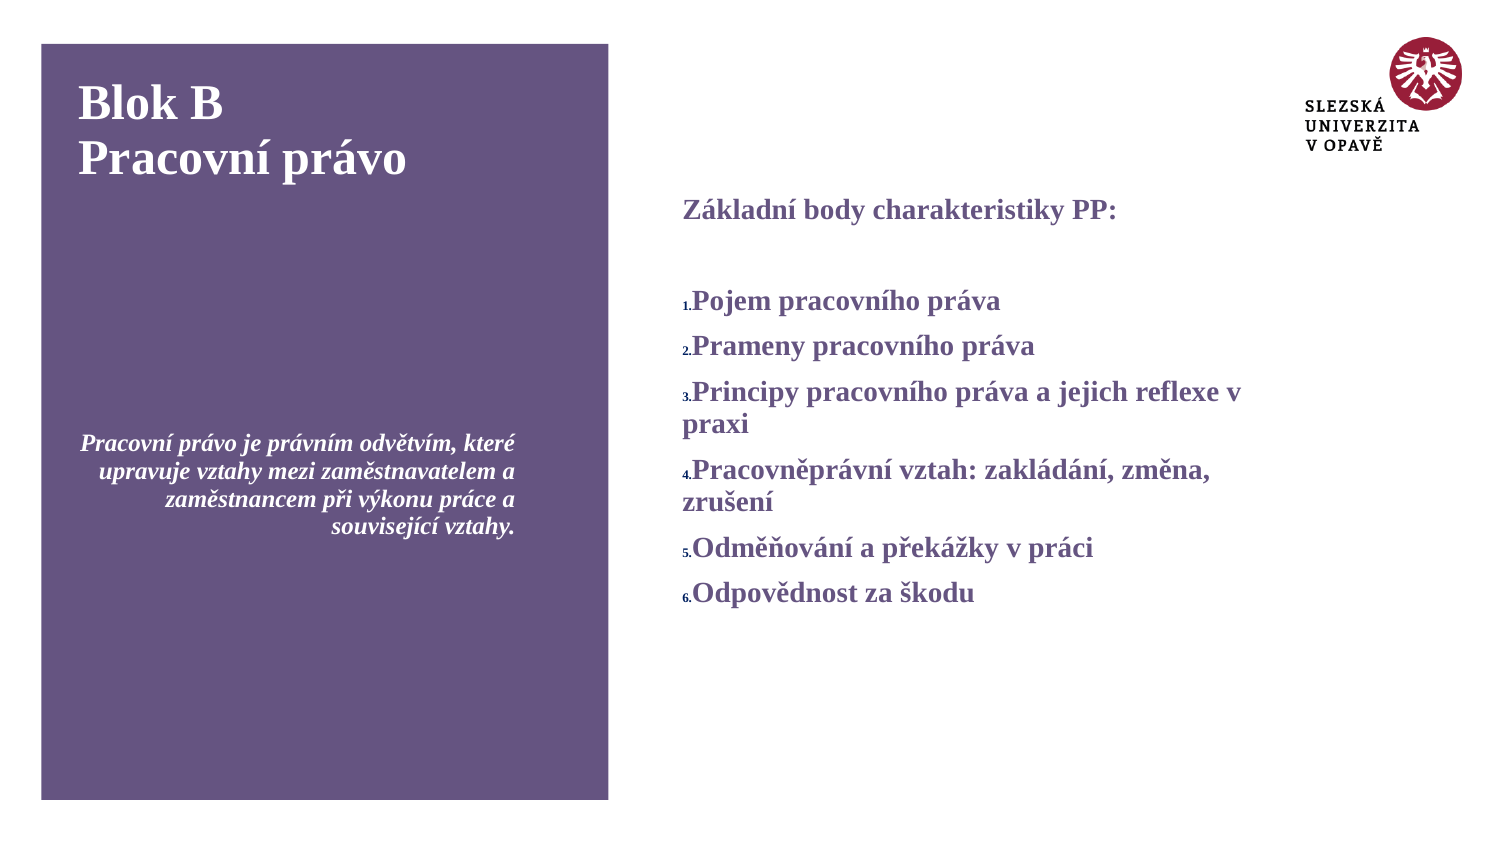

Blok B
Pracovní právo
Základní body charakteristiky PP:
Pojem pracovního práva
Prameny pracovního práva
Principy pracovního práva a jejich reflexe v praxi
Pracovněprávní vztah: zakládání, změna, zrušení
Odměňování a překážky v práci
Odpovědnost za škodu
Pracovní právo je právním odvětvím, které upravuje vztahy mezi zaměstnavatelem a zaměstnancem při výkonu práce a související vztahy.